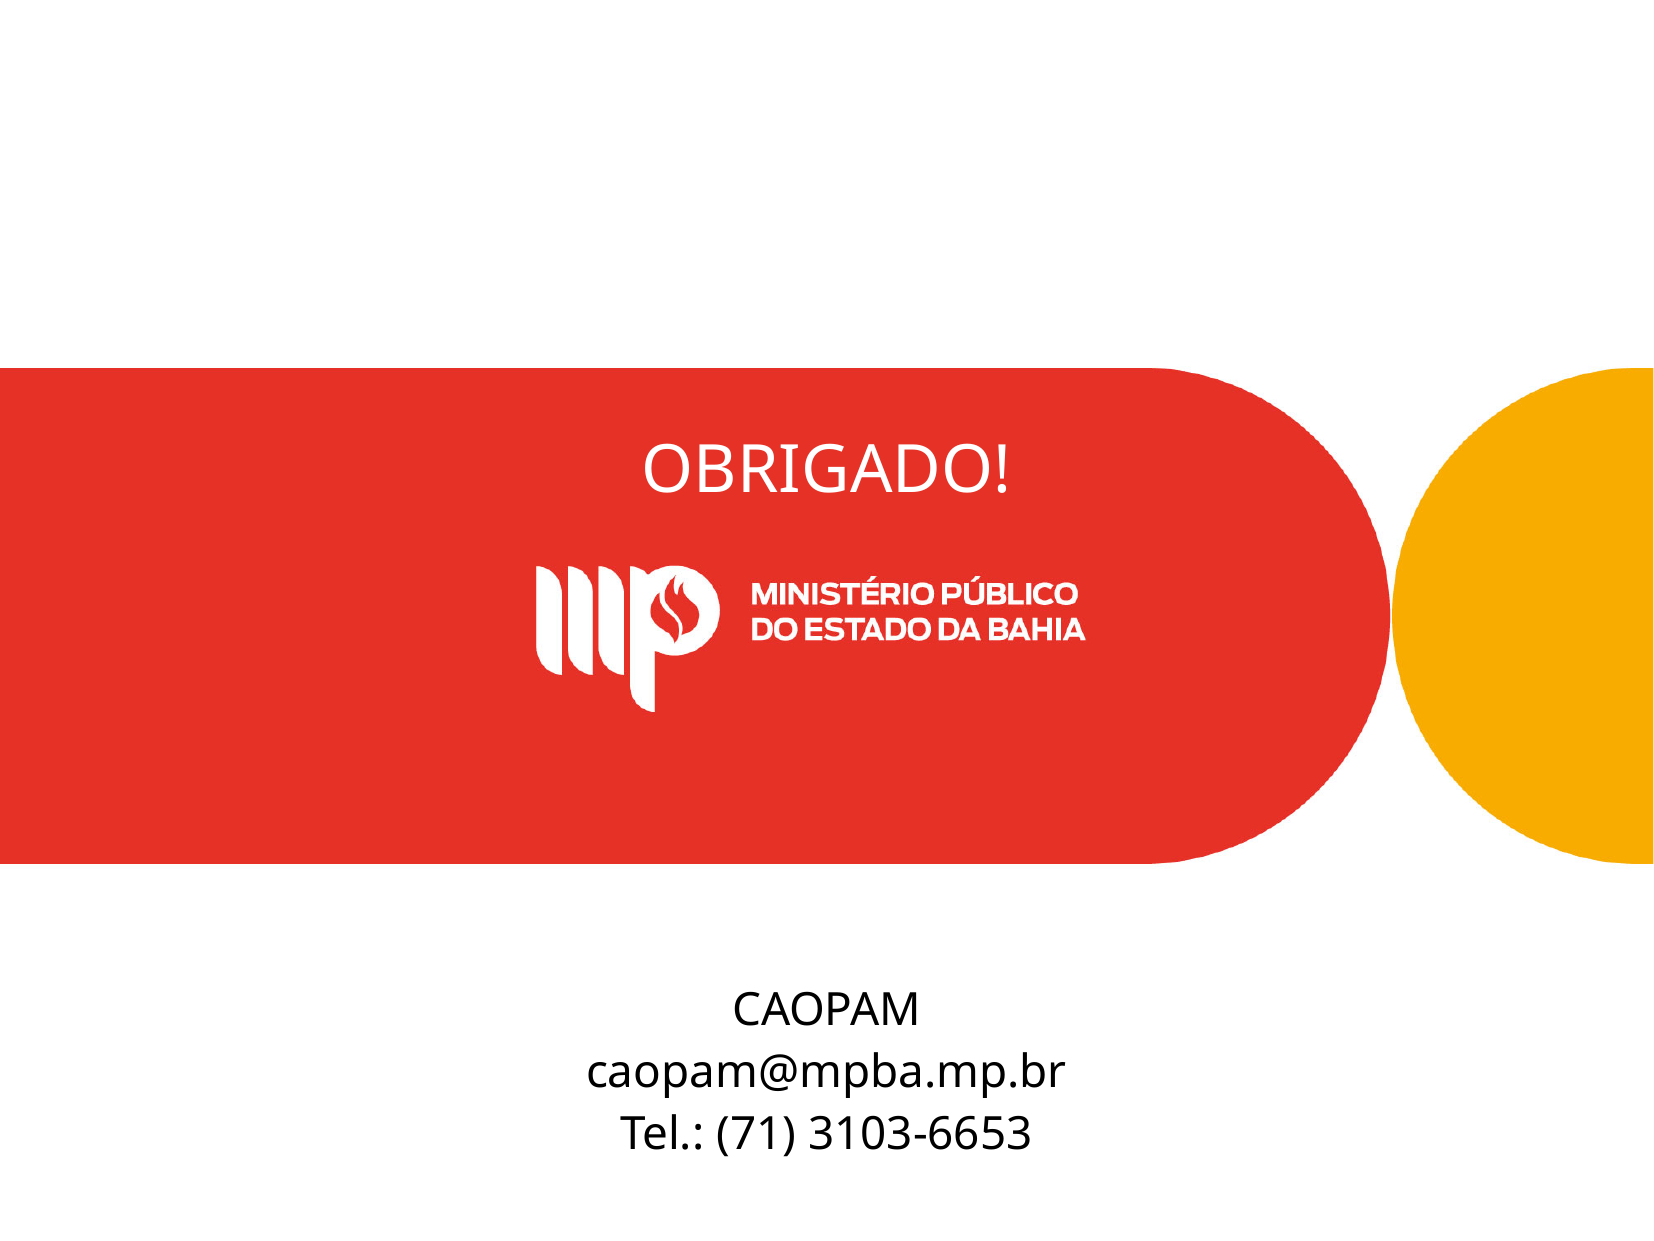

OBRIGADO!
CAOPAM
caopam@mpba.mp.br
Tel.: (71) 3103-6653
01 TÍTULO DO TÓPICO